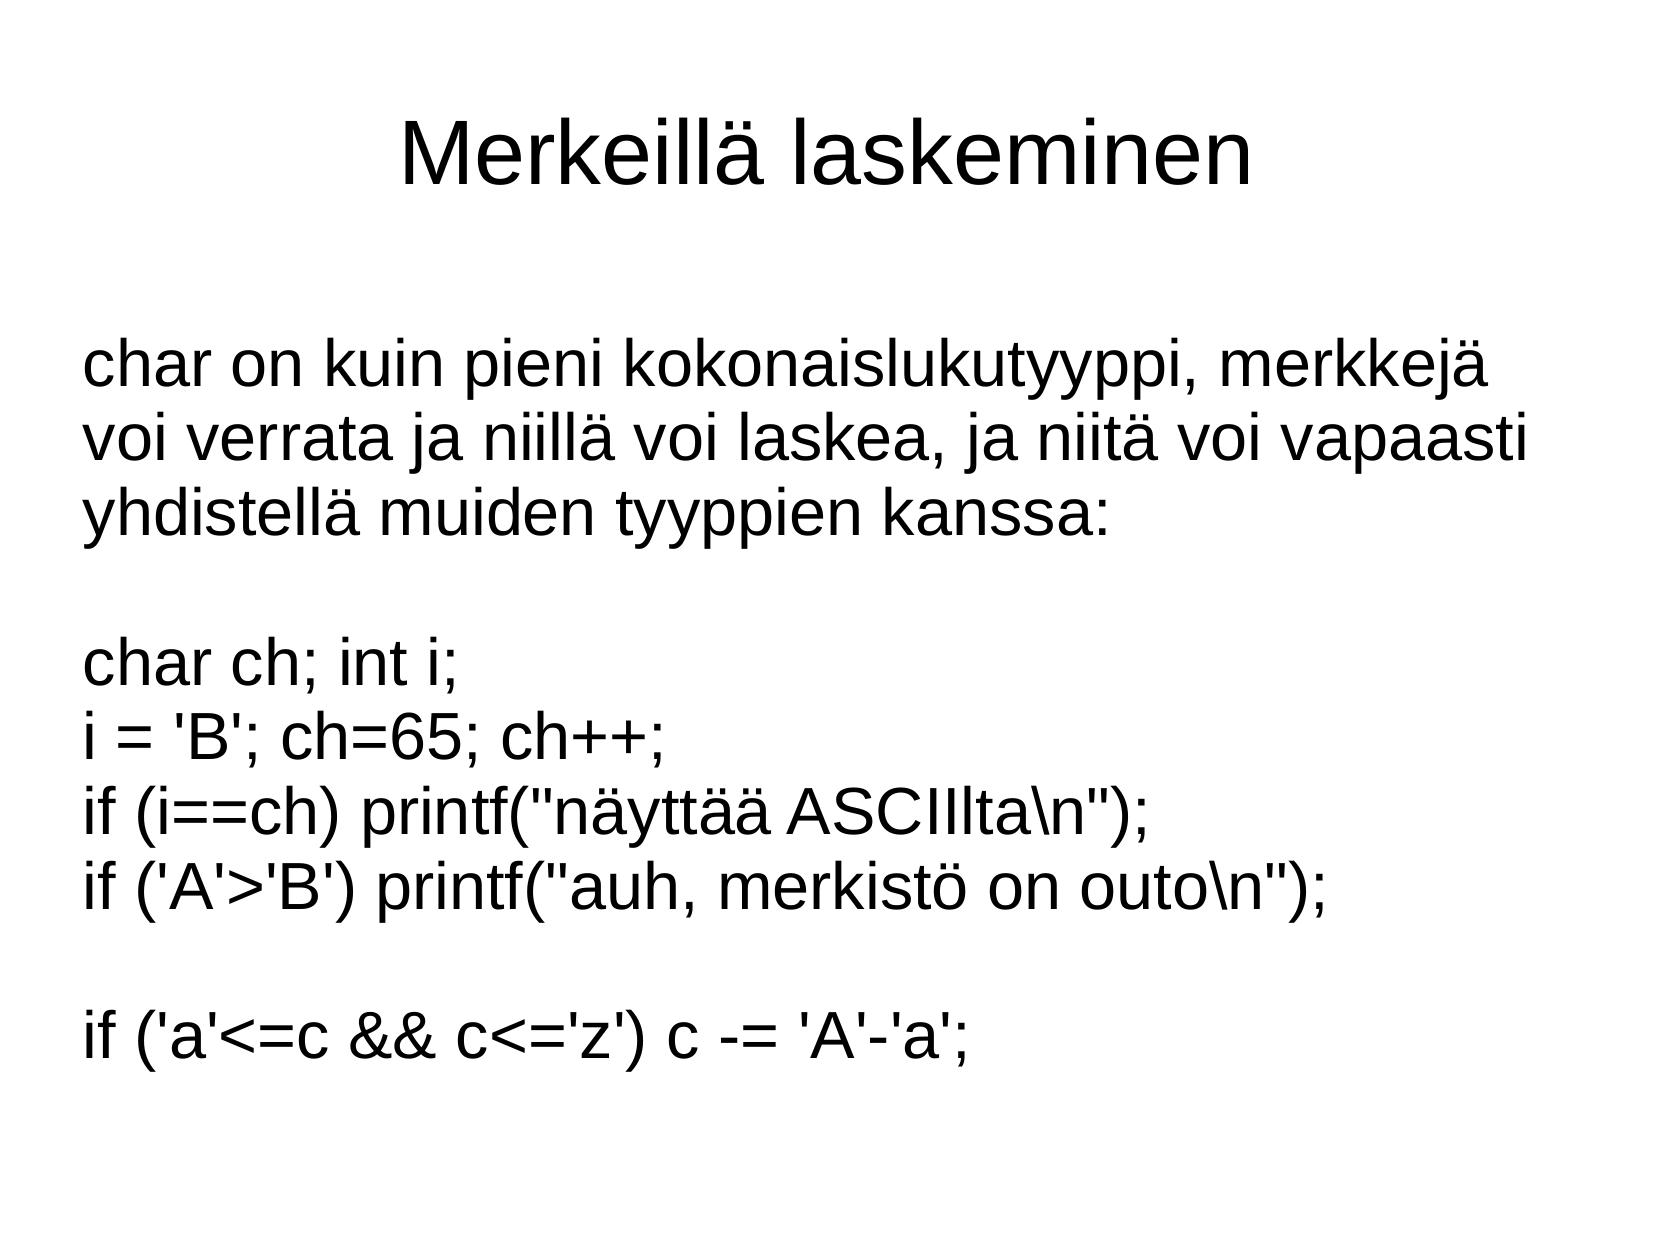

# Merkeillä laskeminen
char on kuin pieni kokonaislukutyyppi, merkkejä voi verrata ja niillä voi laskea, ja niitä voi vapaasti yhdistellä muiden tyyppien kanssa:
char ch; int i;
i = 'B'; ch=65; ch++;
if (i==ch) printf("näyttää ASCIIlta\n");
if ('A'>'B') printf("auh, merkistö on outo\n");
if ('a'<=c && c<='z') c -= 'A'-'a';